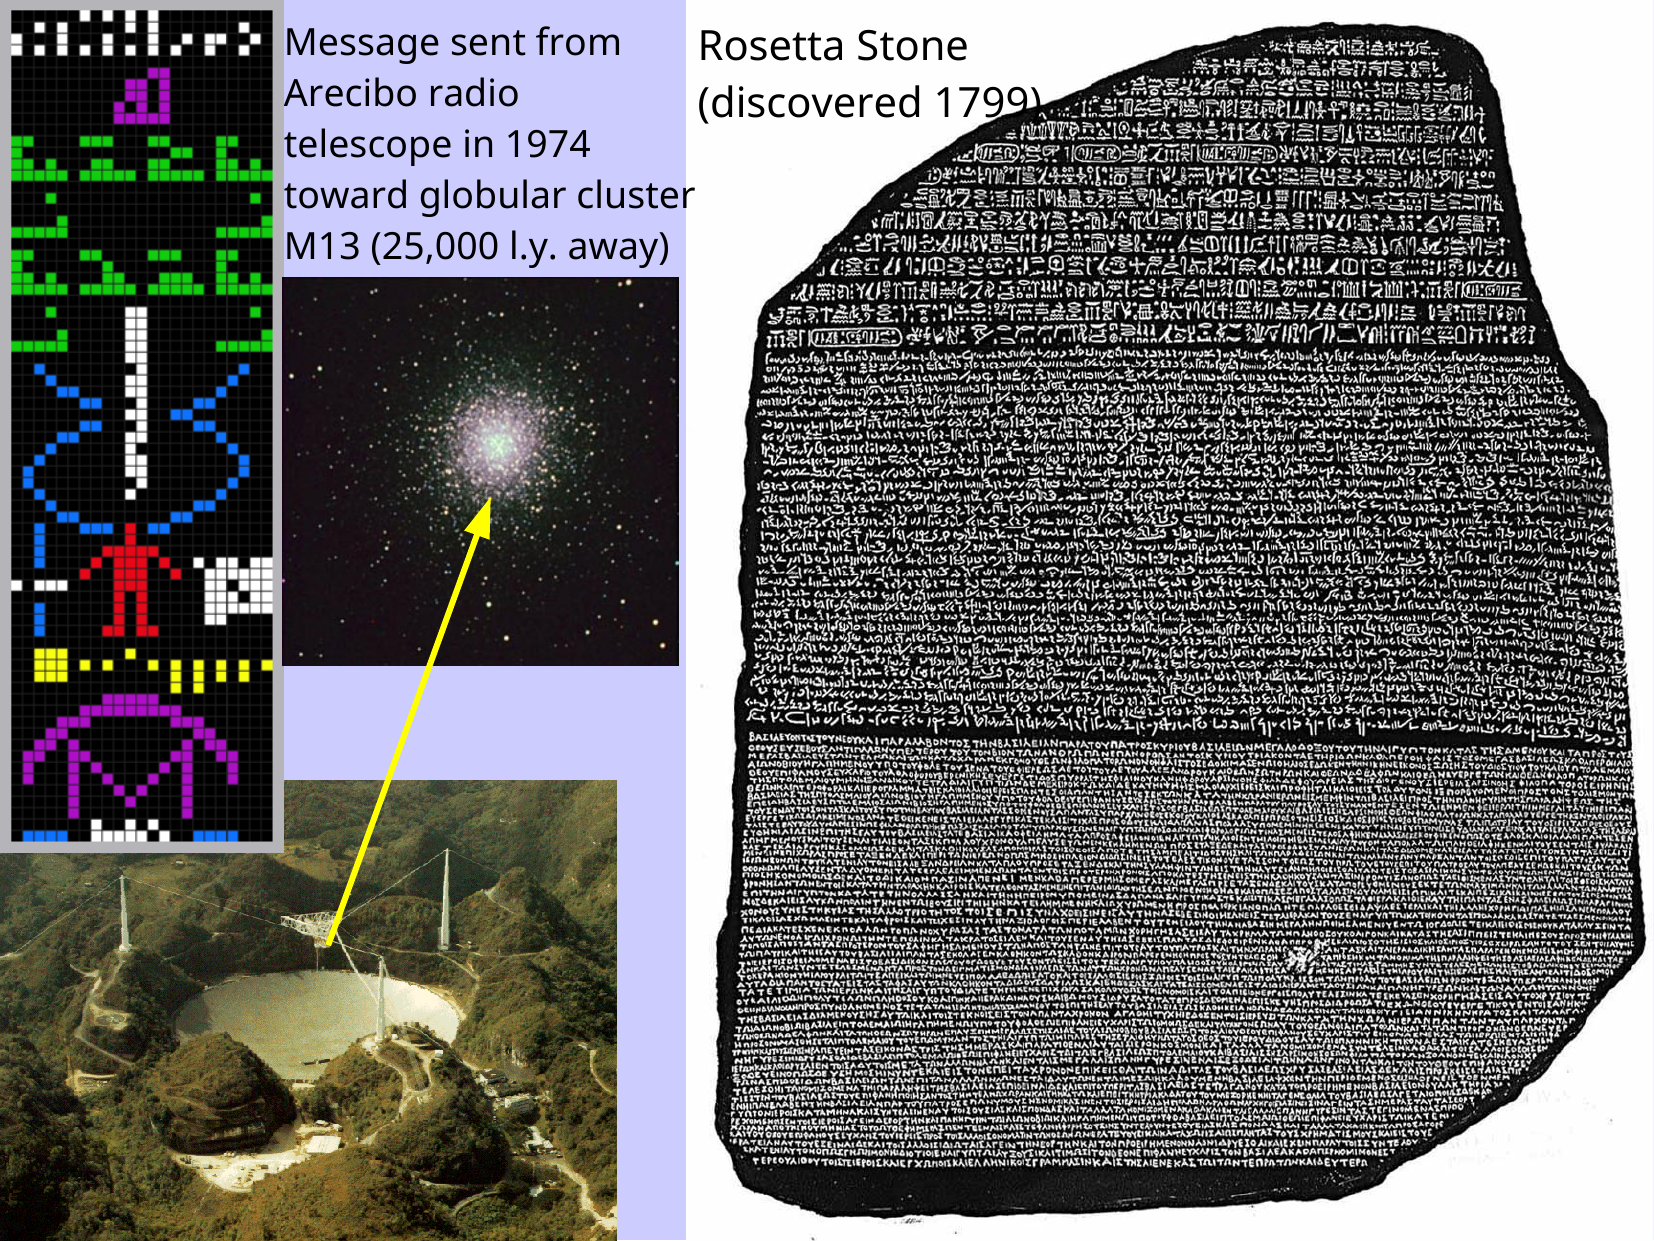

Message sent from Arecibo radio telescope in 1974 toward globular cluster M13 (25,000 l.y. away)
Rosetta Stone
(discovered 1799)